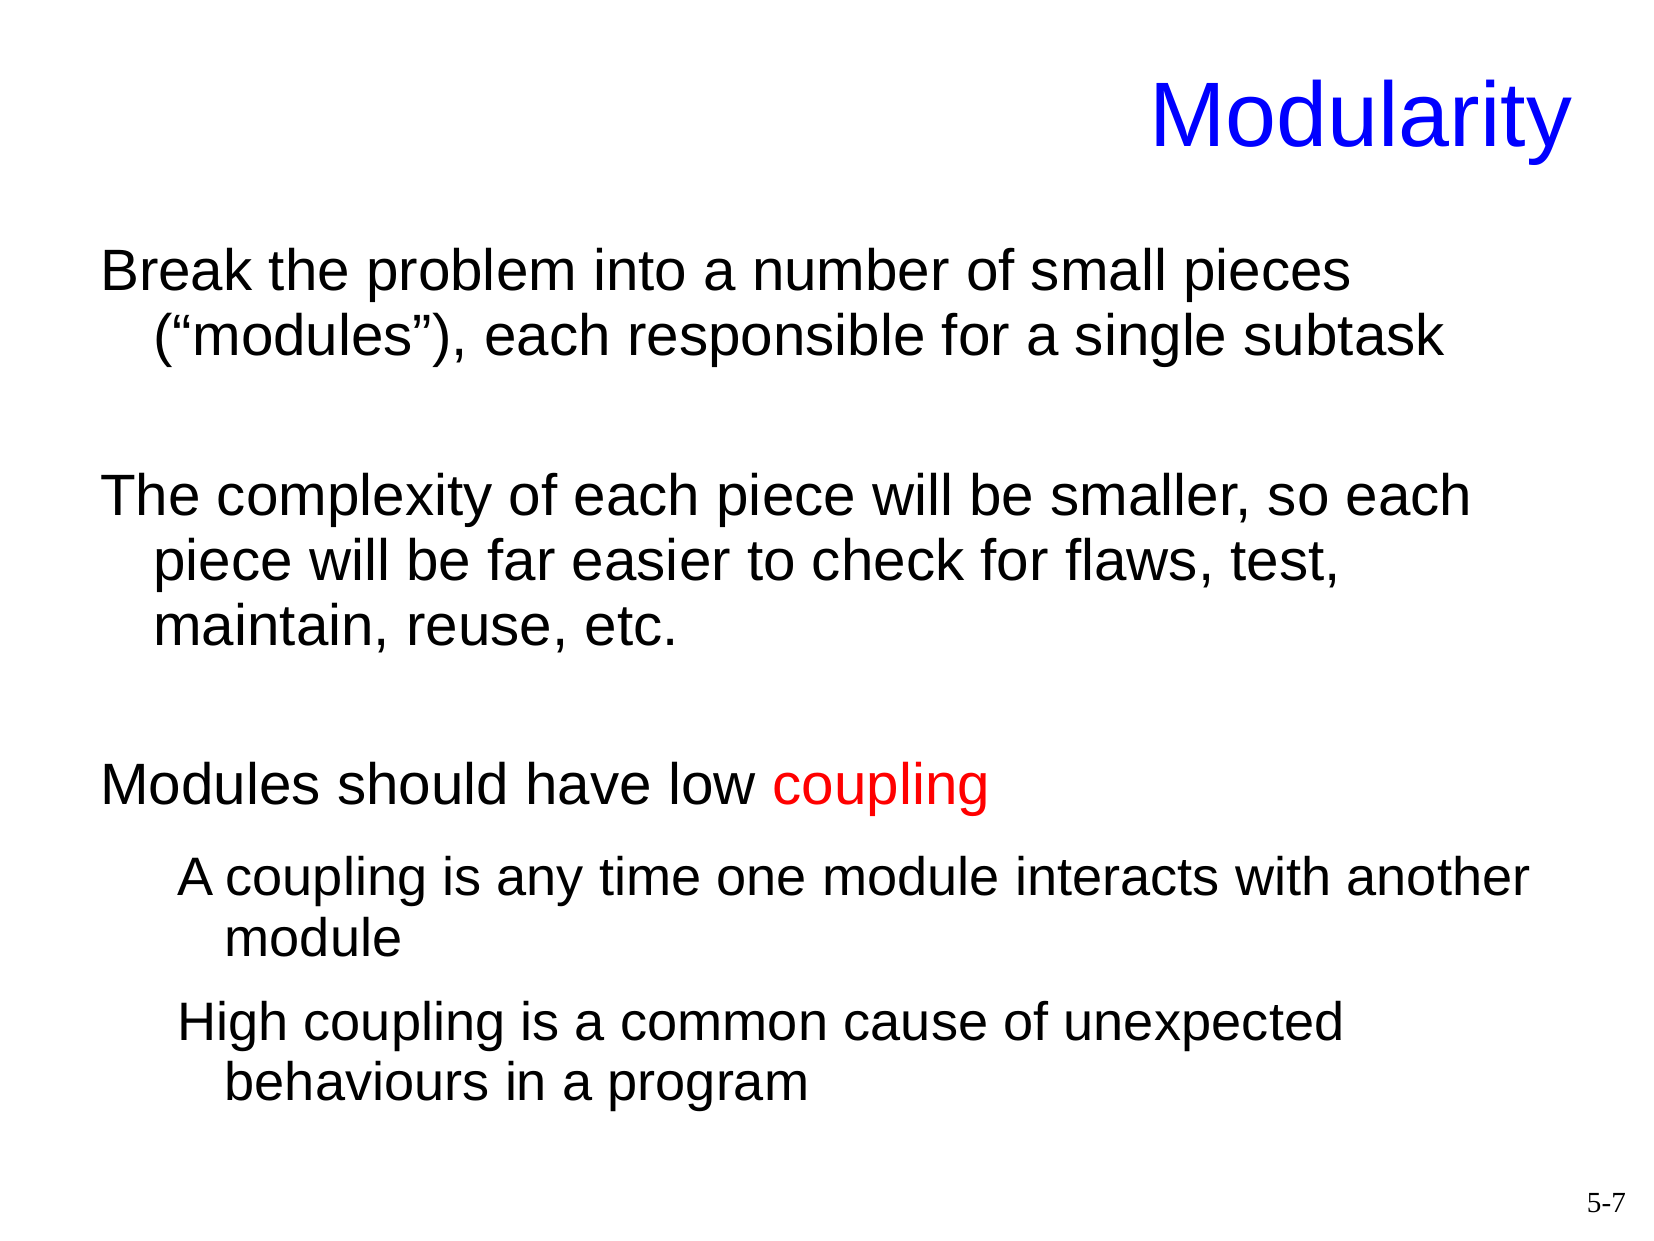

# Modularity
Break the problem into a number of small pieces (“modules”), each responsible for a single subtask
The complexity of each piece will be smaller, so each piece will be far easier to check for flaws, test, maintain, reuse, etc.
Modules should have low coupling
A coupling is any time one module interacts with another module
High coupling is a common cause of unexpected behaviours in a program